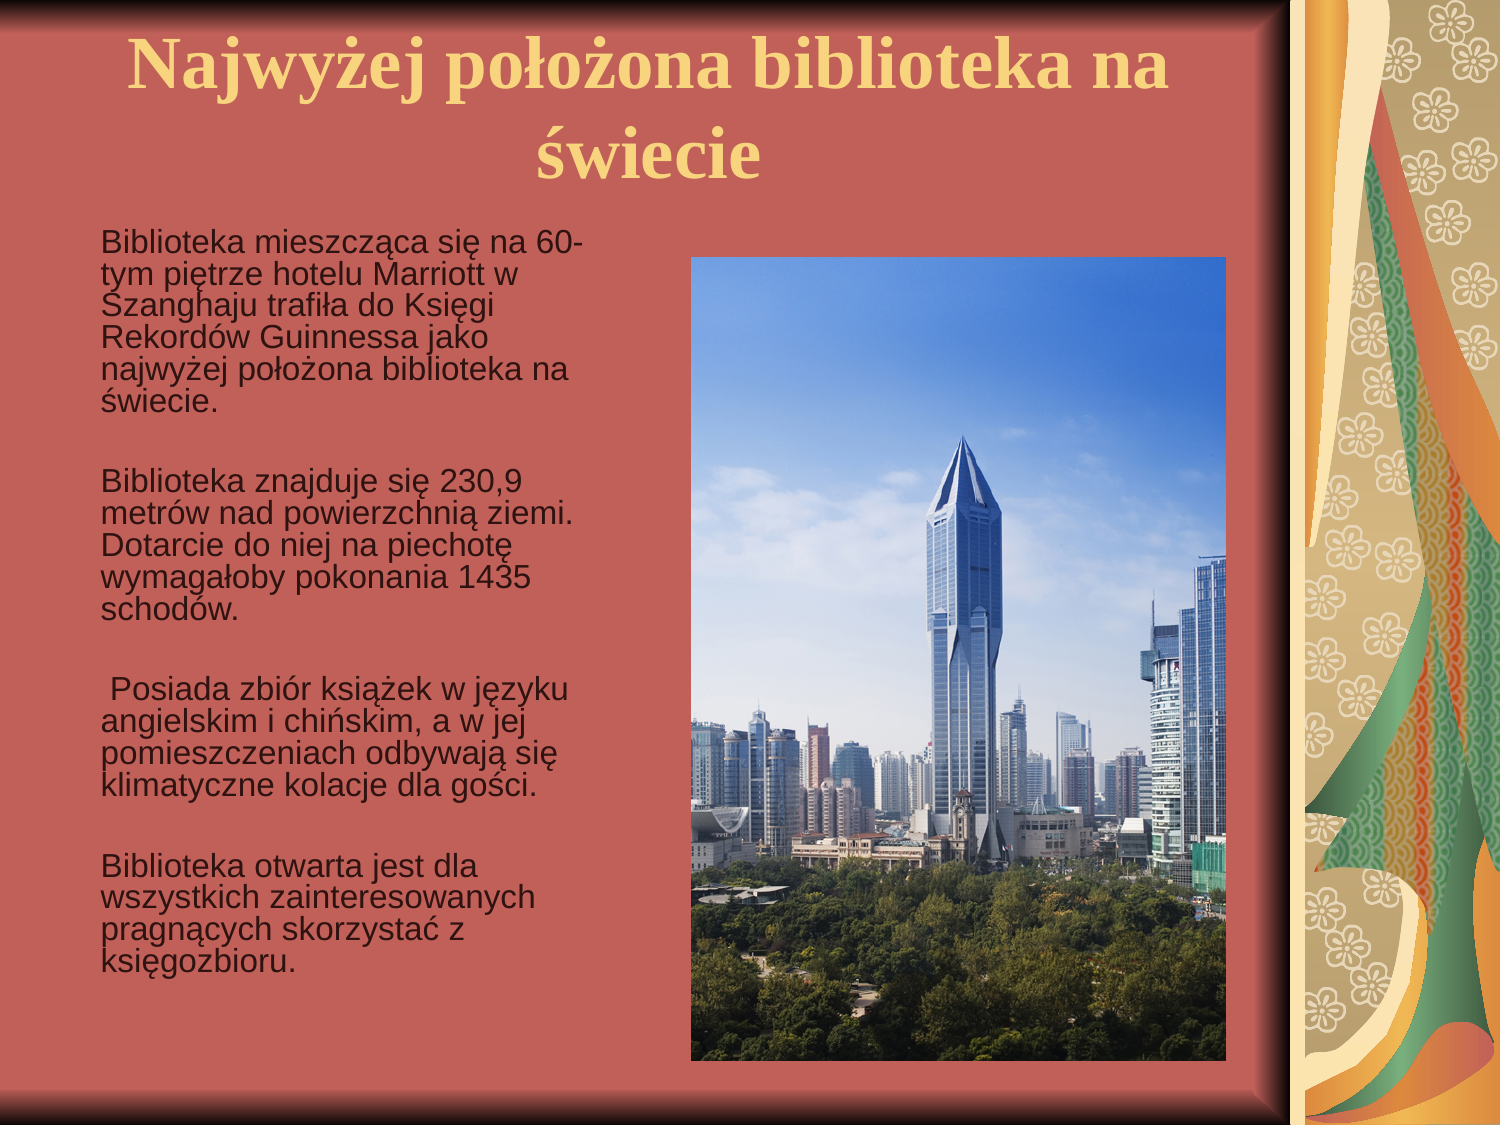

# Najwyżej położona biblioteka na świecie
	Biblioteka mieszcząca się na 60-tym piętrze hotelu Marriott w Szanghaju trafiła do Księgi Rekordów Guinnessa jako najwyżej położona biblioteka na świecie.
	Biblioteka znajduje się 230,9 metrów nad powierzchnią ziemi. Dotarcie do niej na piechotę wymagałoby pokonania 1435 schodów.
	 Posiada zbiór książek w języku angielskim i chińskim, a w jej pomieszczeniach odbywają się klimatyczne kolacje dla gości.
	Biblioteka otwarta jest dla wszystkich zainteresowanych pragnących skorzystać z księgozbioru.